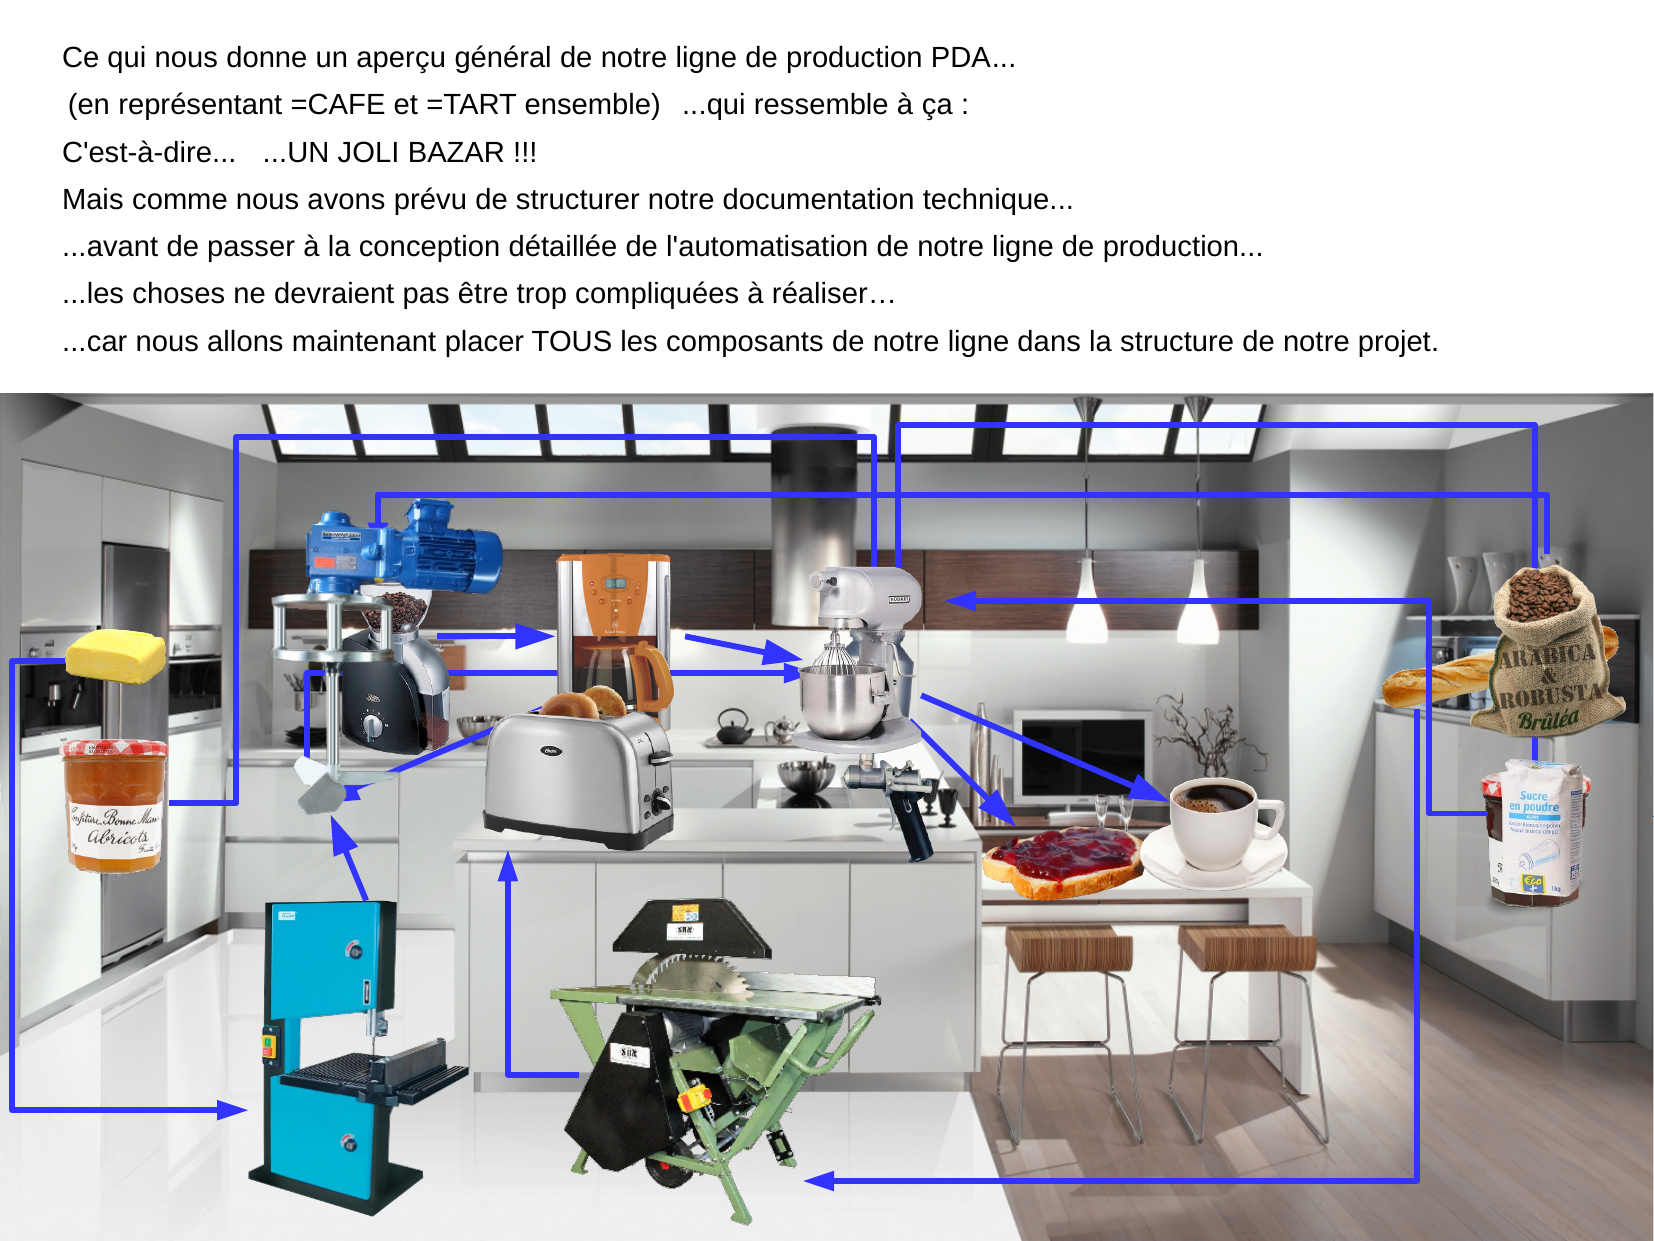

Ce qui nous donne un aperçu général de notre ligne de production PDA...
...qui ressemble à ça :
(en représentant =CAFE et =TART ensemble)
C'est-à-dire...
...UN JOLI BAZAR !!!
Mais comme nous avons prévu de structurer notre documentation technique...
...avant de passer à la conception détaillée de l'automatisation de notre ligne de production...
...les choses ne devraient pas être trop compliquées à réaliser…
...car nous allons maintenant placer TOUS les composants de notre ligne dans la structure de notre projet.